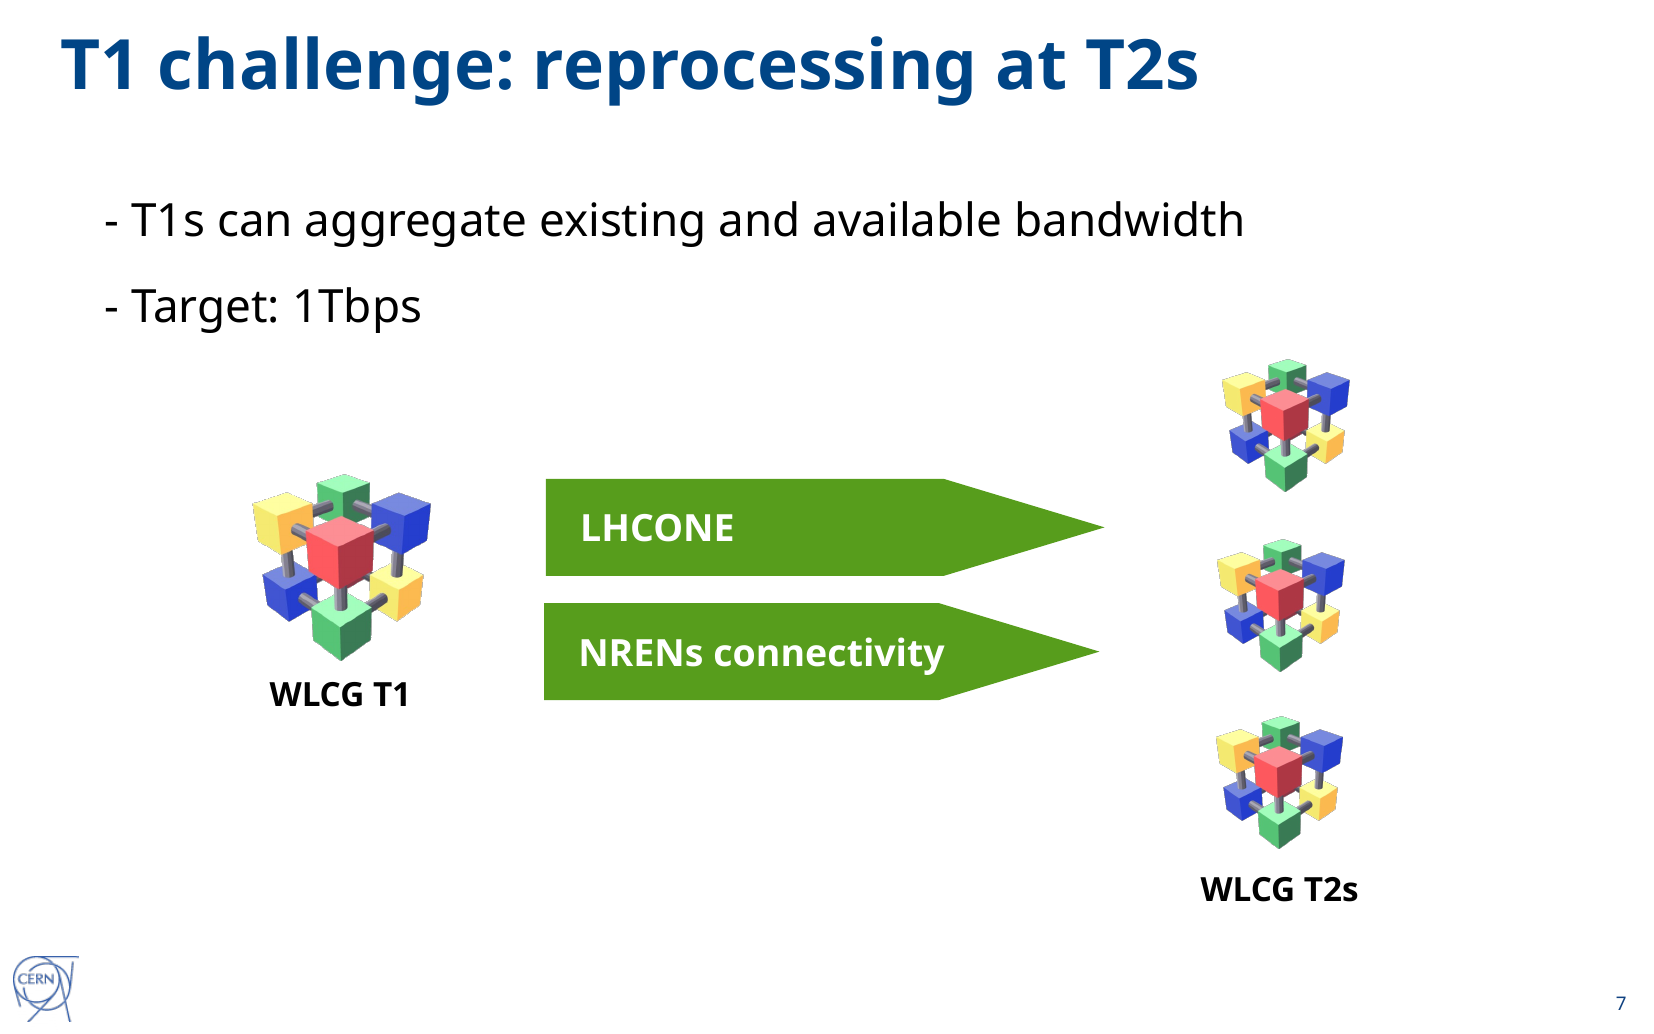

# T1 challenge: reprocessing at T2s
- T1s can aggregate existing and available bandwidth
- Target: 1Tbps
 LHCONE
 NRENs connectivity
WLCG T1
WLCG T2s